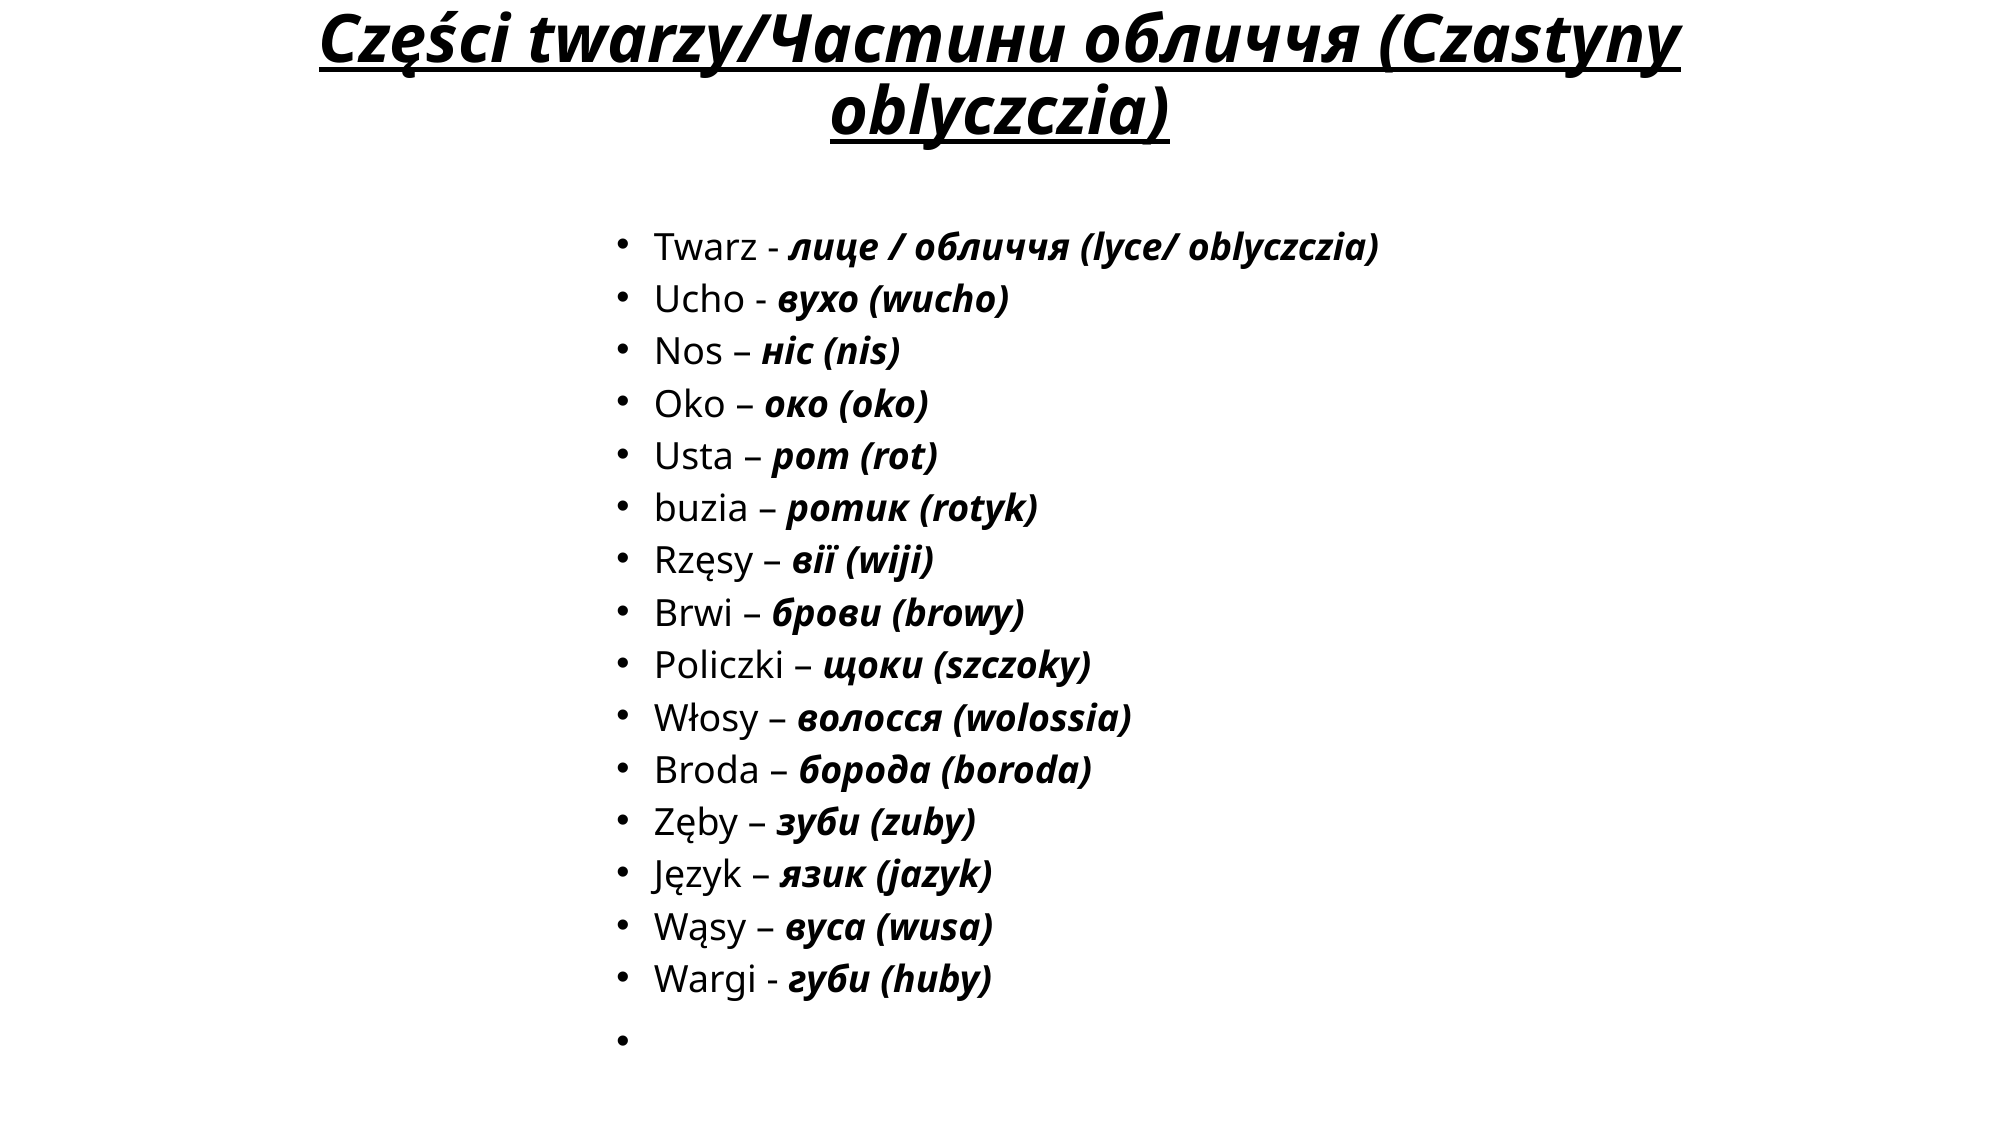

# Części twarzy/Частини обличчя (Czastyny oblyczczia)
Twarz - лице / обличчя (lyce/ oblyczczia)
Ucho - вухо (wucho)
Nos – ніс (nis)
Oko – око (oko)
Usta – рот (rot)
buzia – ротик (rotyk)
Rzęsy – вії (wiji)
Brwi – брови (browy)
Policzki – щоки (szczoky)
Włosy – волосся (wolossia)
Broda – борода (boroda)
Zęby – зуби (zuby)
Język – язик (jazyk)
Wąsy – вуса (wusa)
Wargi - губи (huby)